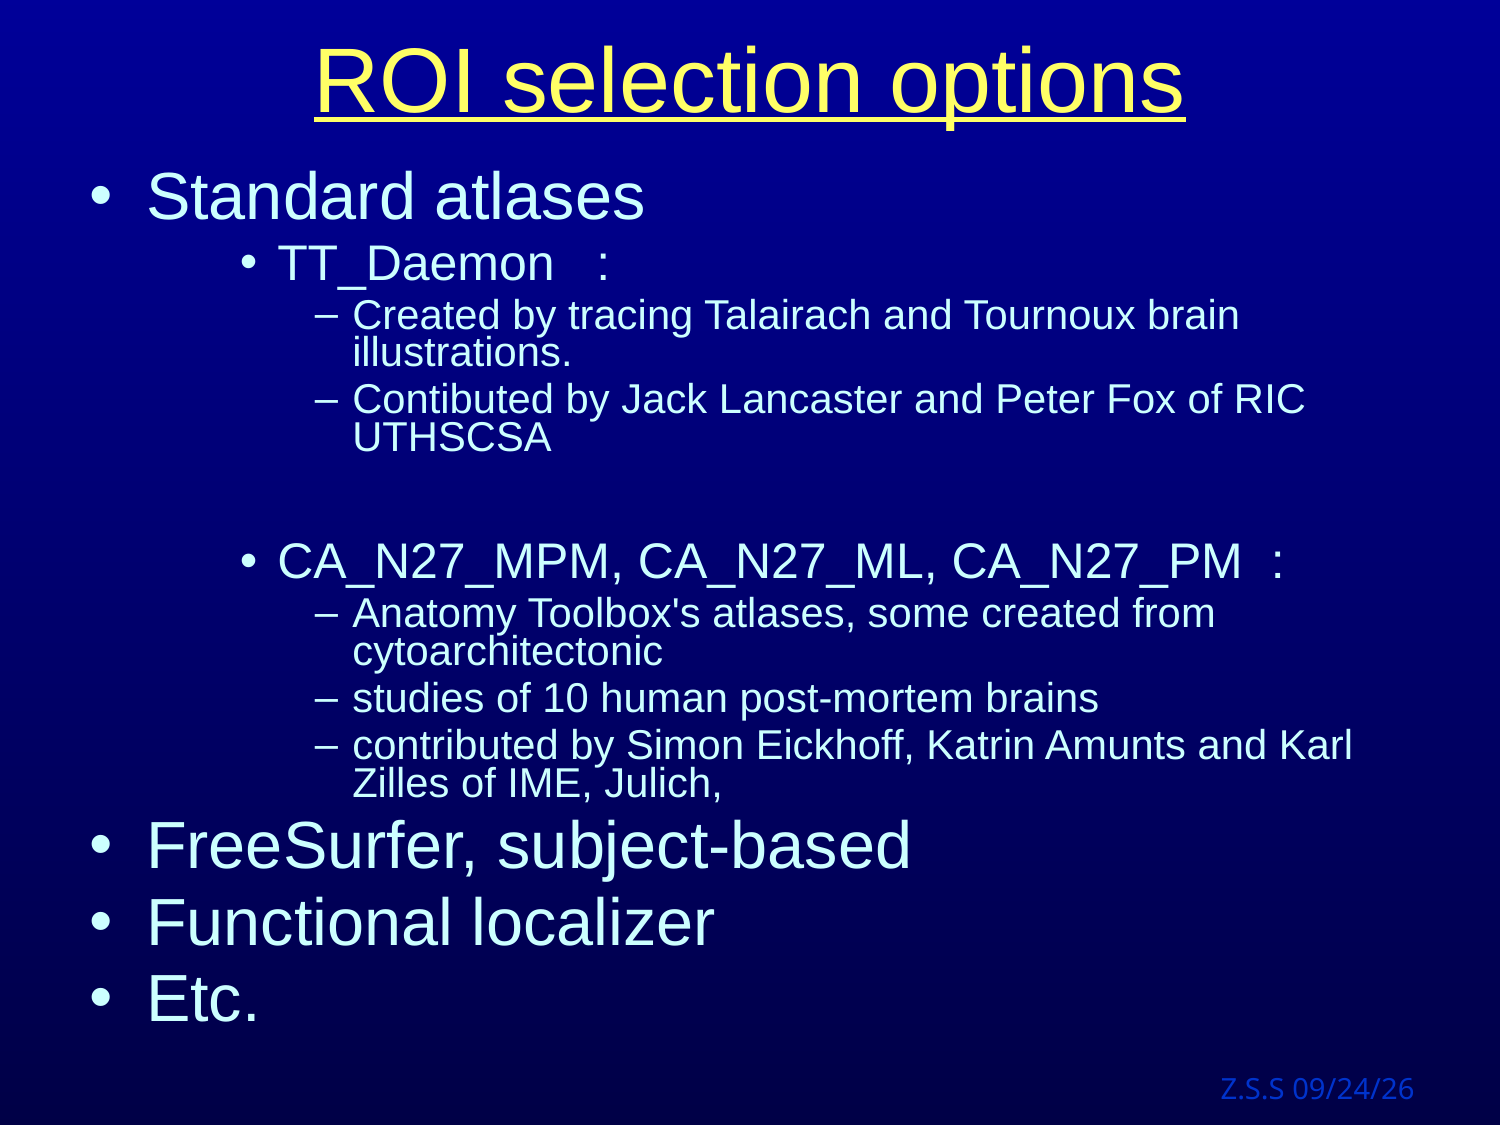

# ROI selection options
Standard atlases
TT_Daemon :
Created by tracing Talairach and Tournoux brain illustrations.
Contibuted by Jack Lancaster and Peter Fox of RIC UTHSCSA
CA_N27_MPM, CA_N27_ML, CA_N27_PM :
Anatomy Toolbox's atlases, some created from cytoarchitectonic
studies of 10 human post-mortem brains
contributed by Simon Eickhoff, Katrin Amunts and Karl Zilles of IME, Julich,
FreeSurfer, subject-based
Functional localizer
Etc.